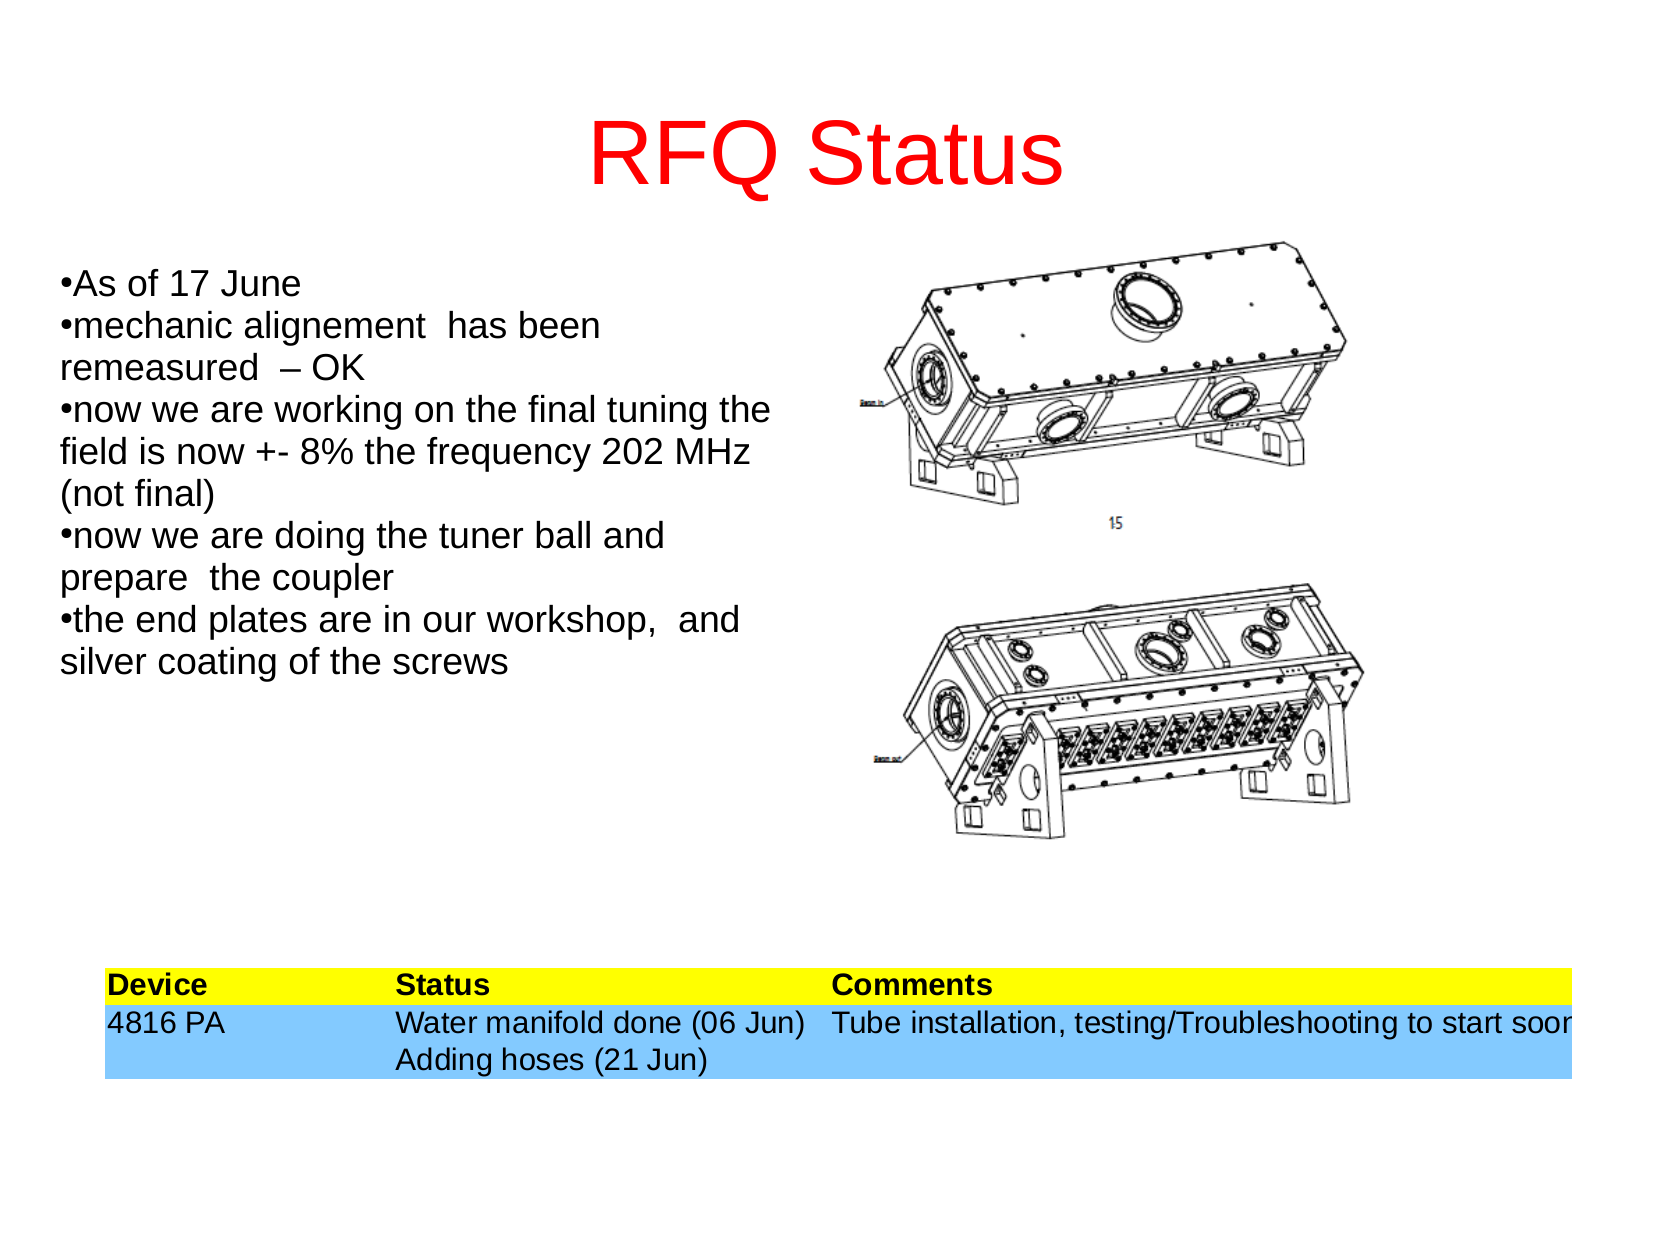

# RFQ Status
As of 17 June
mechanic alignement has been remeasured – OK
now we are working on the final tuning the field is now +- 8% the frequency 202 MHz (not final)
now we are doing the tuner ball and prepare the coupler
the end plates are in our workshop, and silver coating of the screws